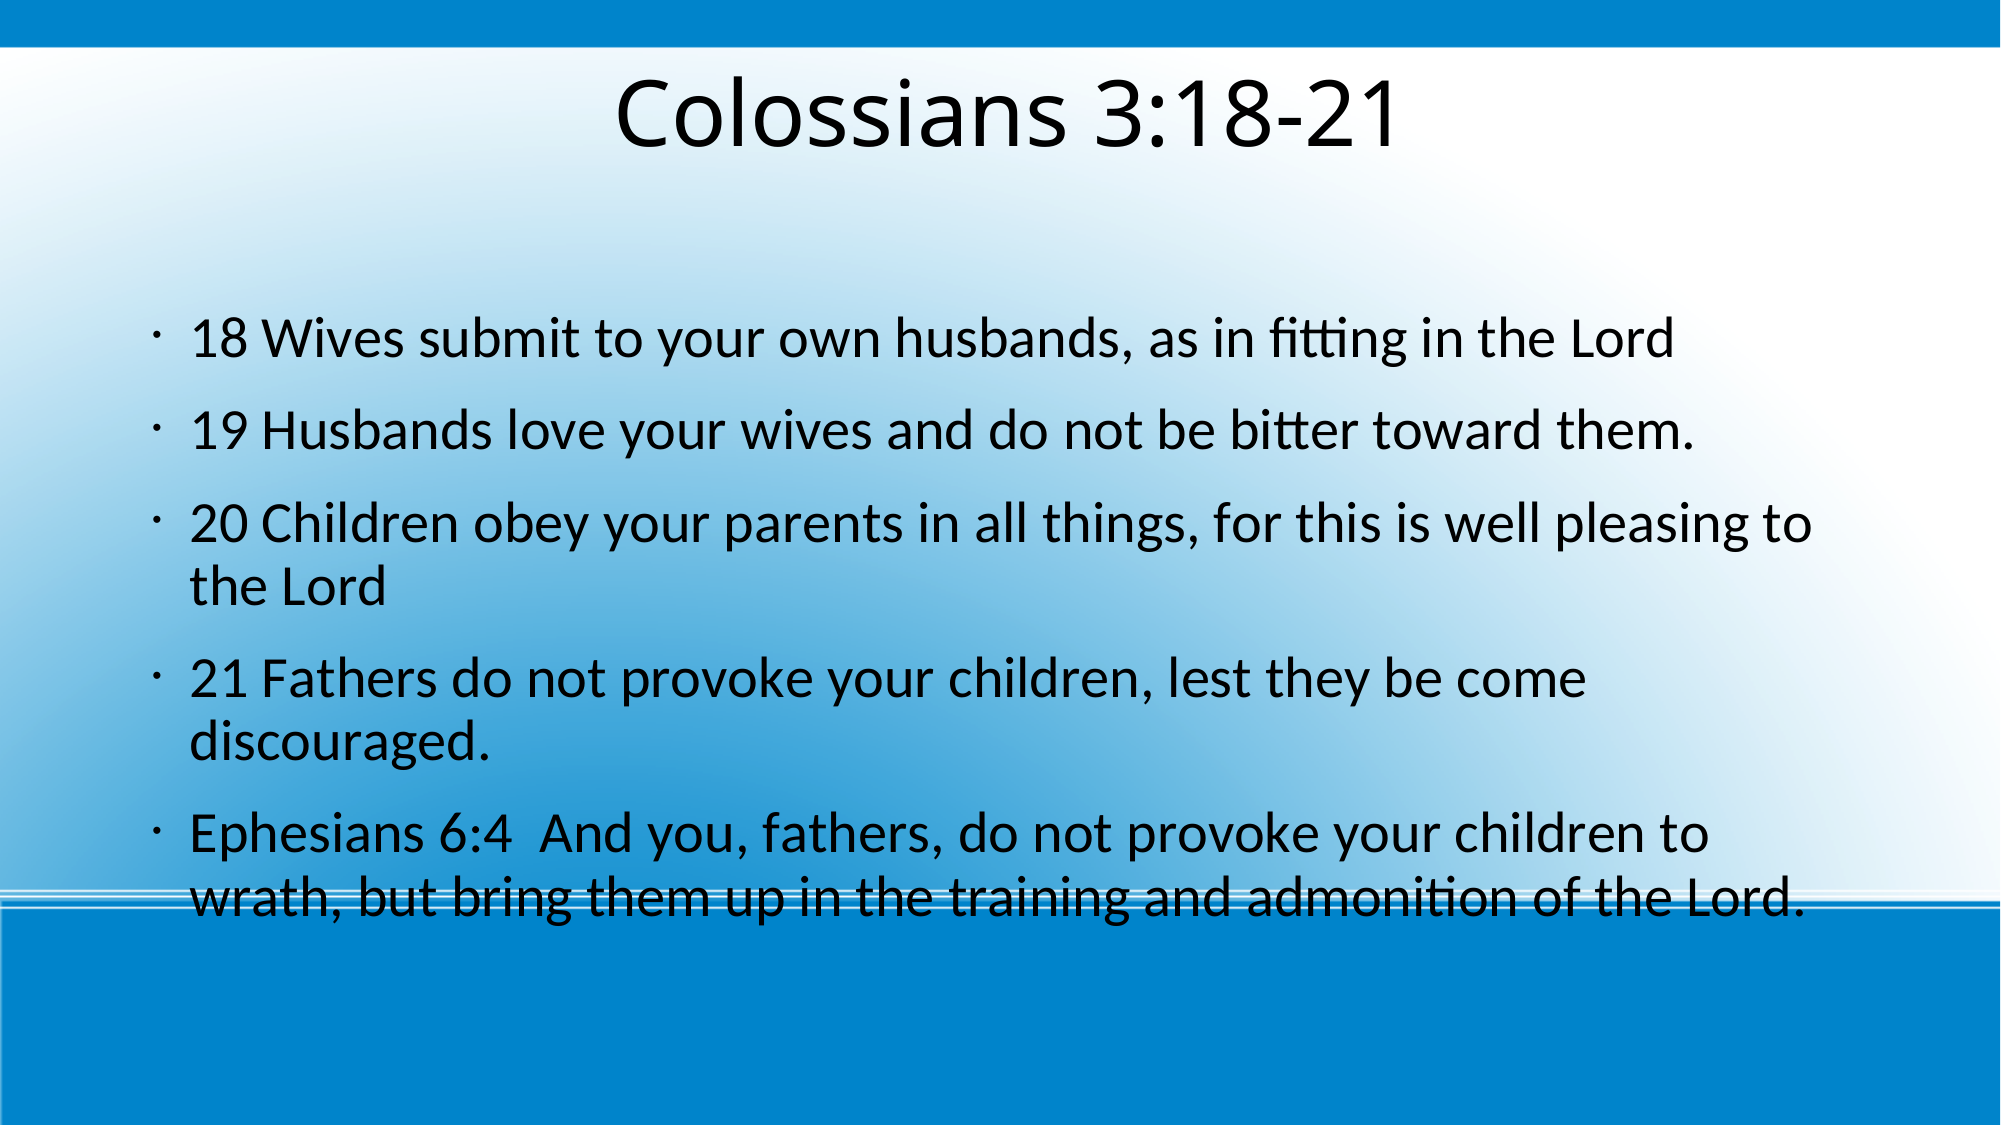

# Colossians 3:18-21
18 Wives submit to your own husbands, as in fitting in the Lord
19 Husbands love your wives and do not be bitter toward them.
20 Children obey your parents in all things, for this is well pleasing to the Lord
21 Fathers do not provoke your children, lest they be come discouraged.
Ephesians 6:4 And you, fathers, do not provoke your children to wrath, but bring them up in the training and admonition of the Lord.